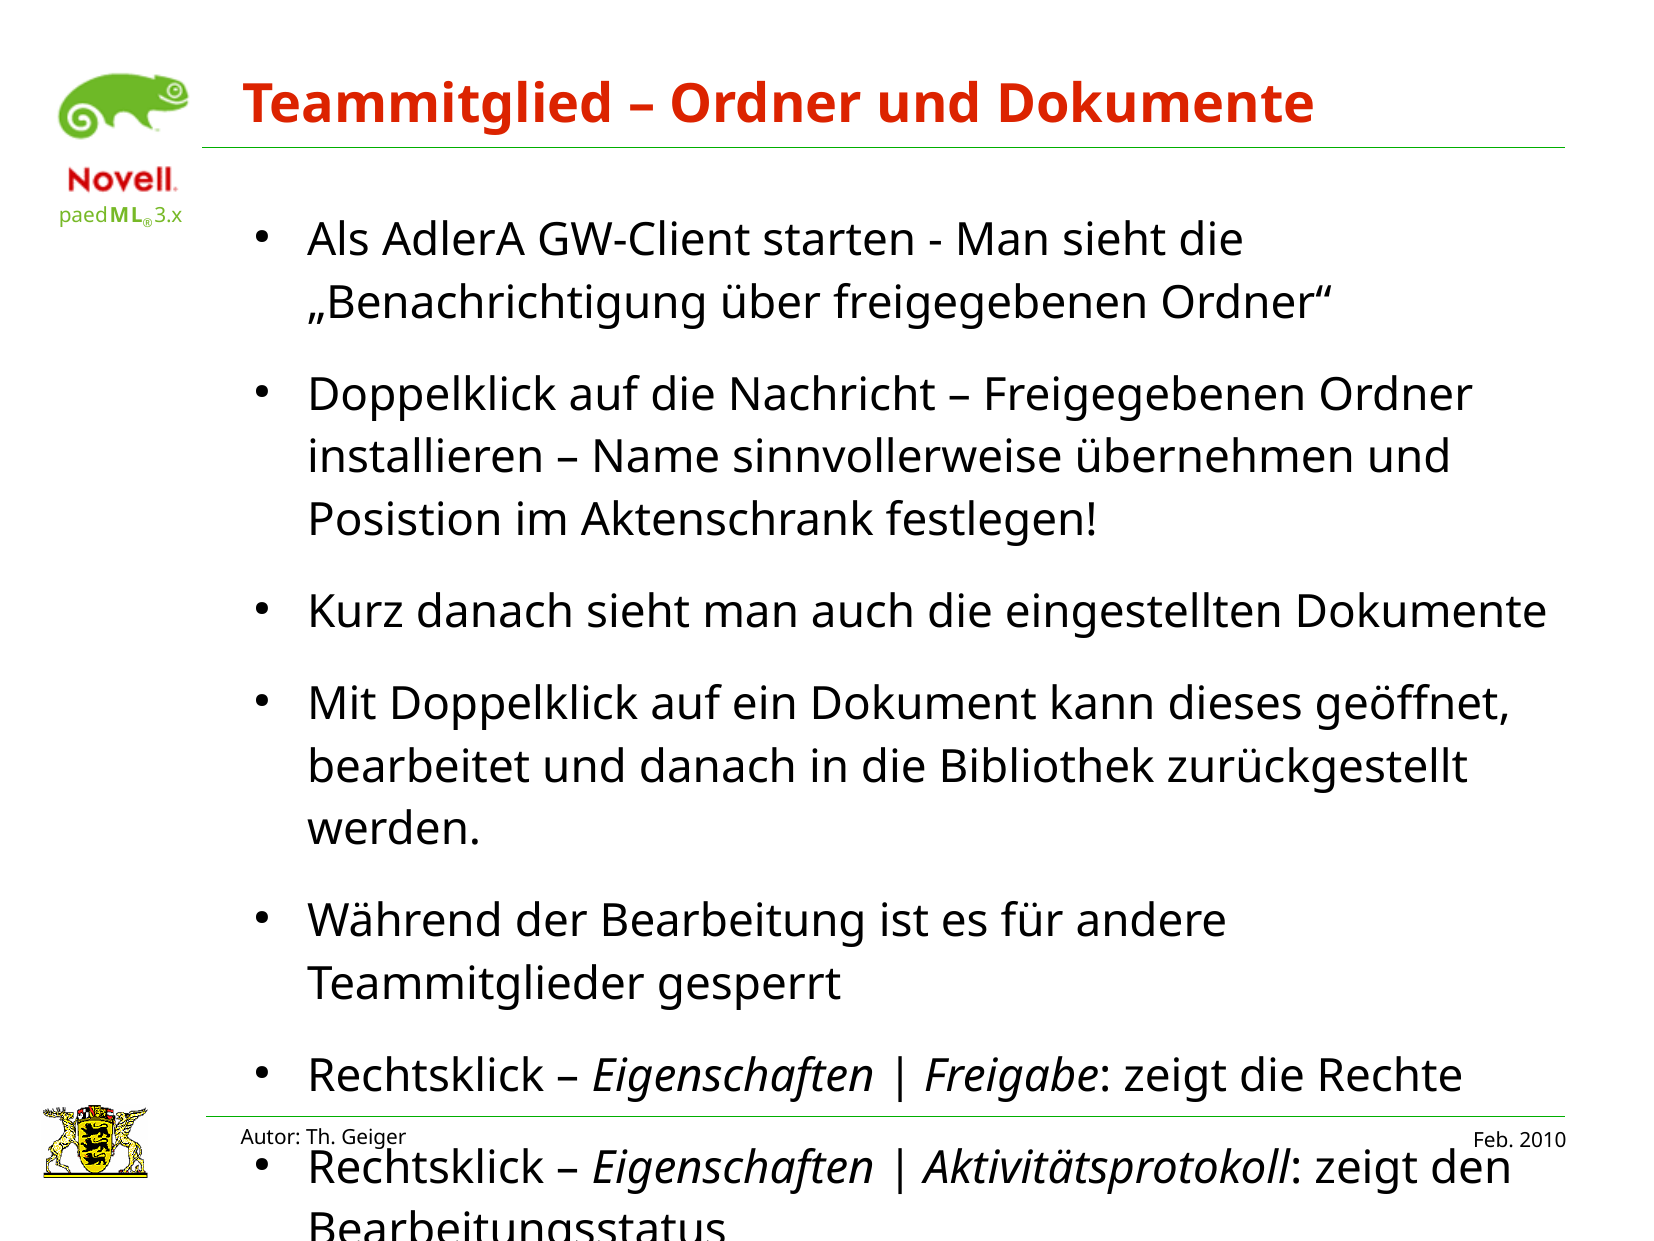

# Teammitglied – Ordner und Dokumente
Als AdlerA GW-Client starten - Man sieht die „Benachrichtigung über freigegebenen Ordner“
Doppelklick auf die Nachricht – Freigegebenen Ordner installieren – Name sinnvollerweise übernehmen und Posistion im Aktenschrank festlegen!
Kurz danach sieht man auch die eingestellten Dokumente
Mit Doppelklick auf ein Dokument kann dieses geöffnet, bearbeitet und danach in die Bibliothek zurückgestellt werden.
Während der Bearbeitung ist es für andere Teammitglieder gesperrt
Rechtsklick – Eigenschaften | Freigabe: zeigt die Rechte
Rechtsklick – Eigenschaften | Aktivitätsprotokoll: zeigt den Bearbeitungsstatus
Autor: Th. Geiger
Feb. 2010